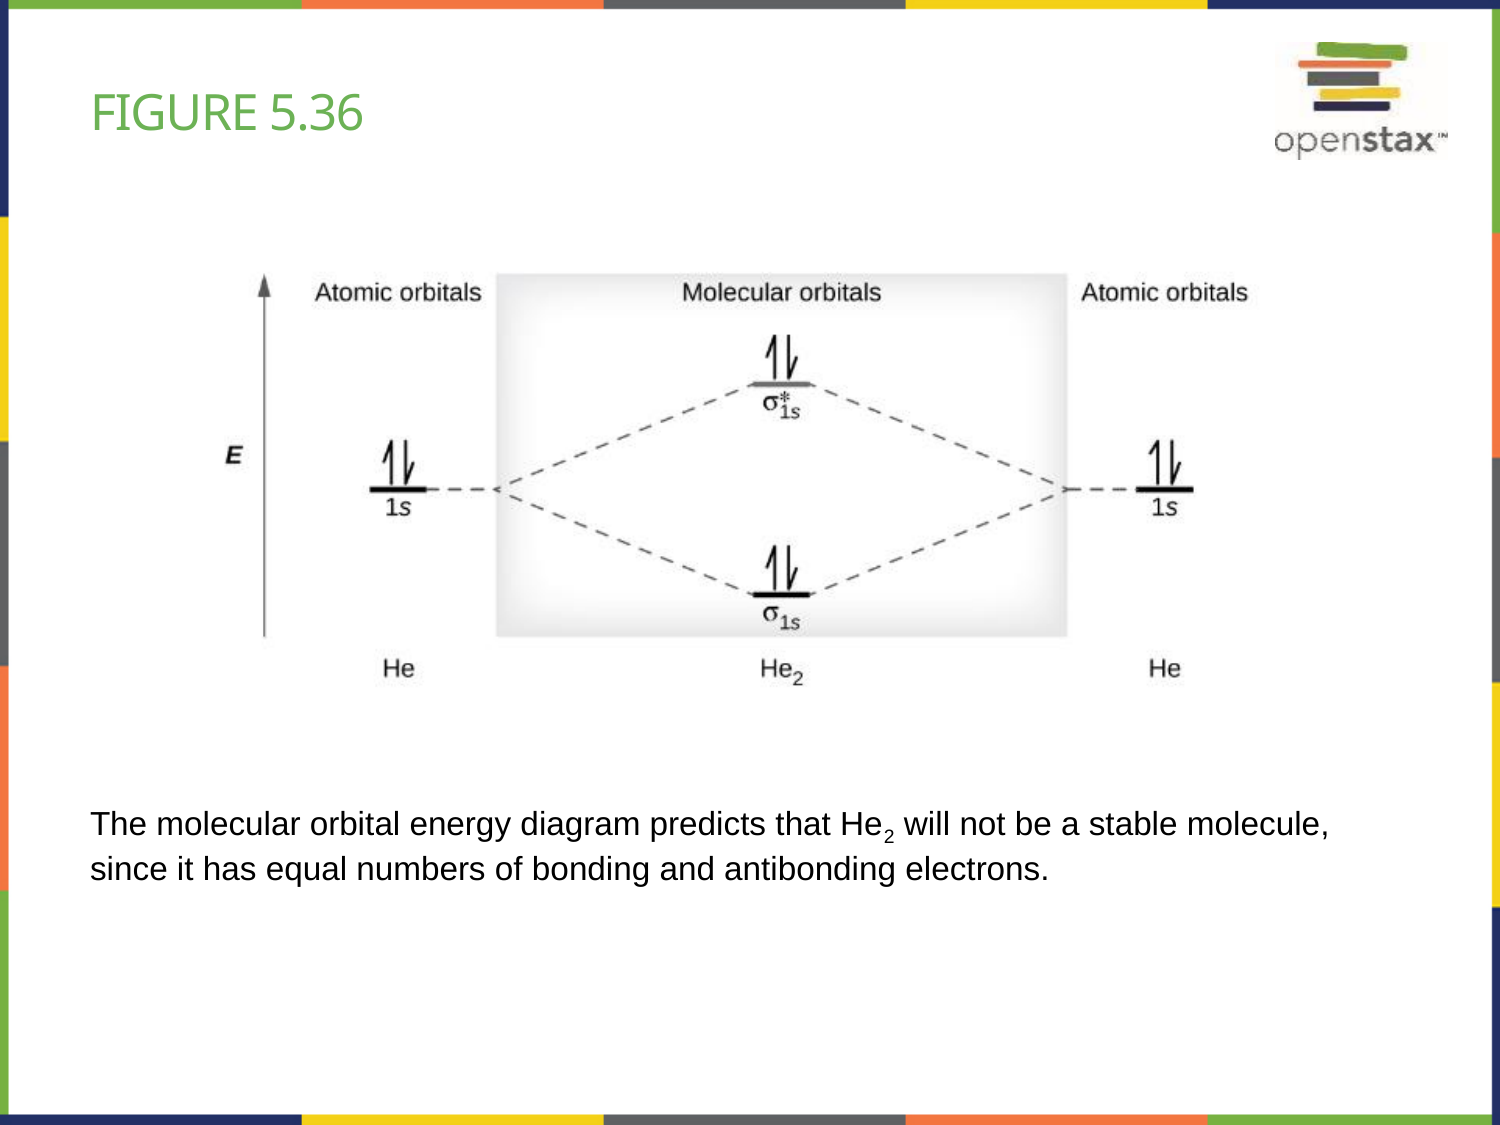

# Figure 5.36
The molecular orbital energy diagram predicts that He2 will not be a stable molecule, since it has equal numbers of bonding and antibonding electrons.